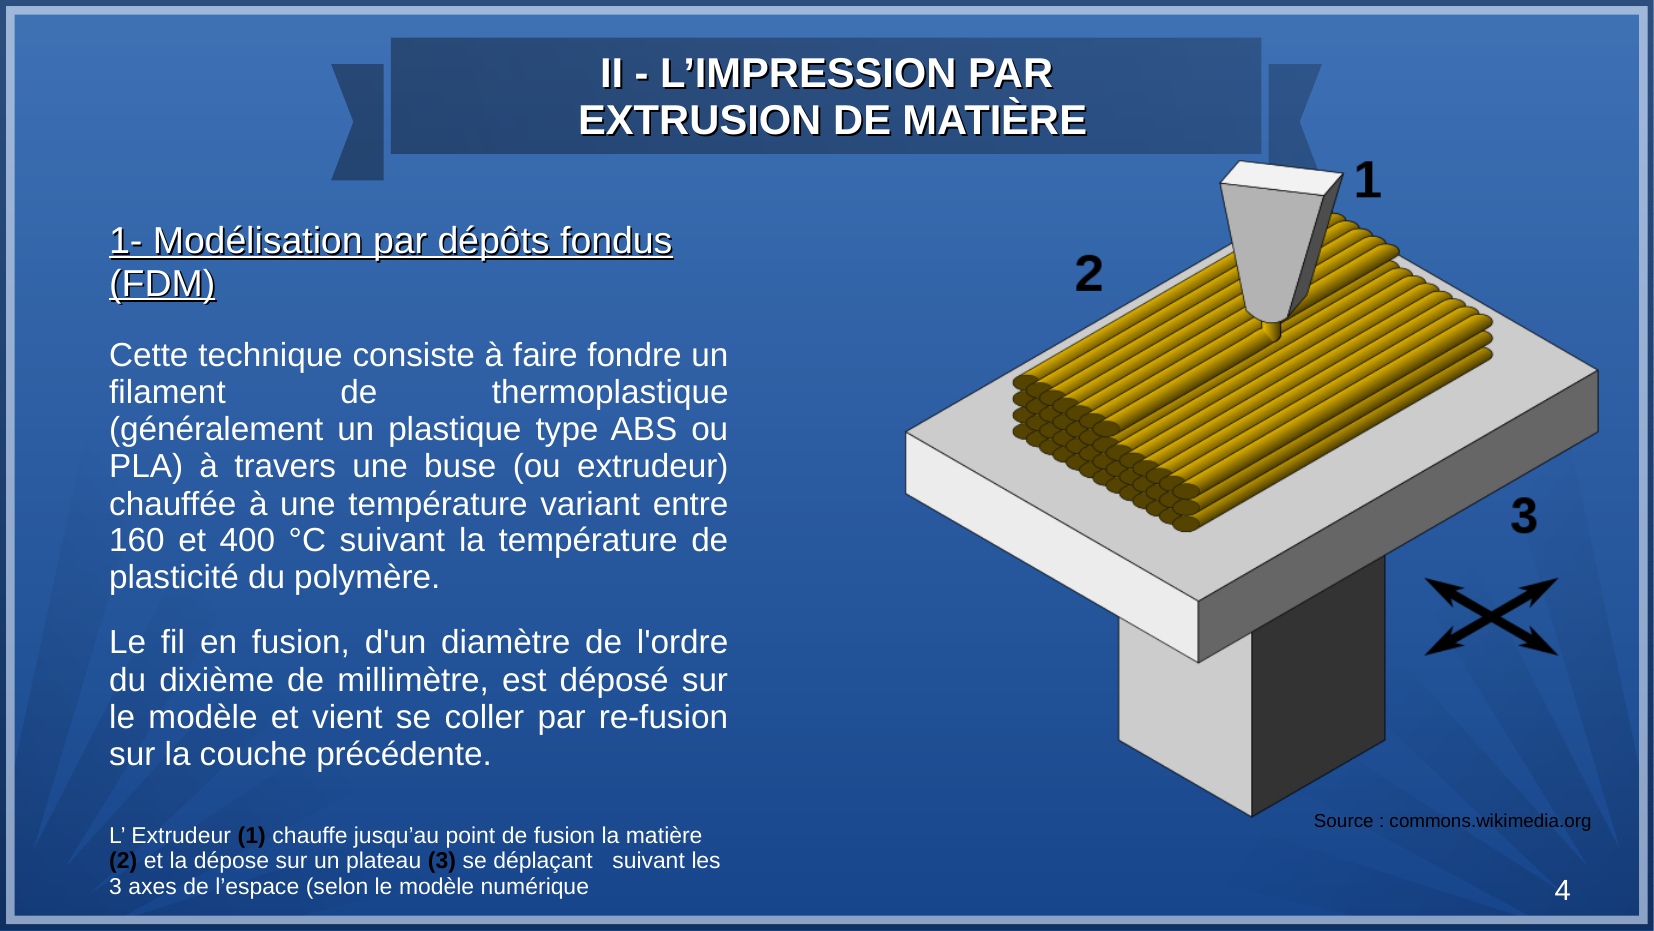

# II - L’IMPRESSION PAR EXTRUSION DE MATIÈRE
1- Modélisation par dépôts fondus (FDM)
Cette technique consiste à faire fondre un filament de thermoplastique (généralement un plastique type ABS ou PLA) à travers une buse (ou extrudeur) chauffée à une température variant entre 160 et 400 °C suivant la température de plasticité du polymère.
Le fil en fusion, d'un diamètre de l'ordre du dixième de millimètre, est déposé sur le modèle et vient se coller par re-fusion sur la couche précédente.
Source : commons.wikimedia.org
L’ Extrudeur (1) chauffe jusqu’au point de fusion la matière (2) et la dépose sur un plateau (3) se déplaçant suivant les 3 axes de l’espace (selon le modèle numérique
4